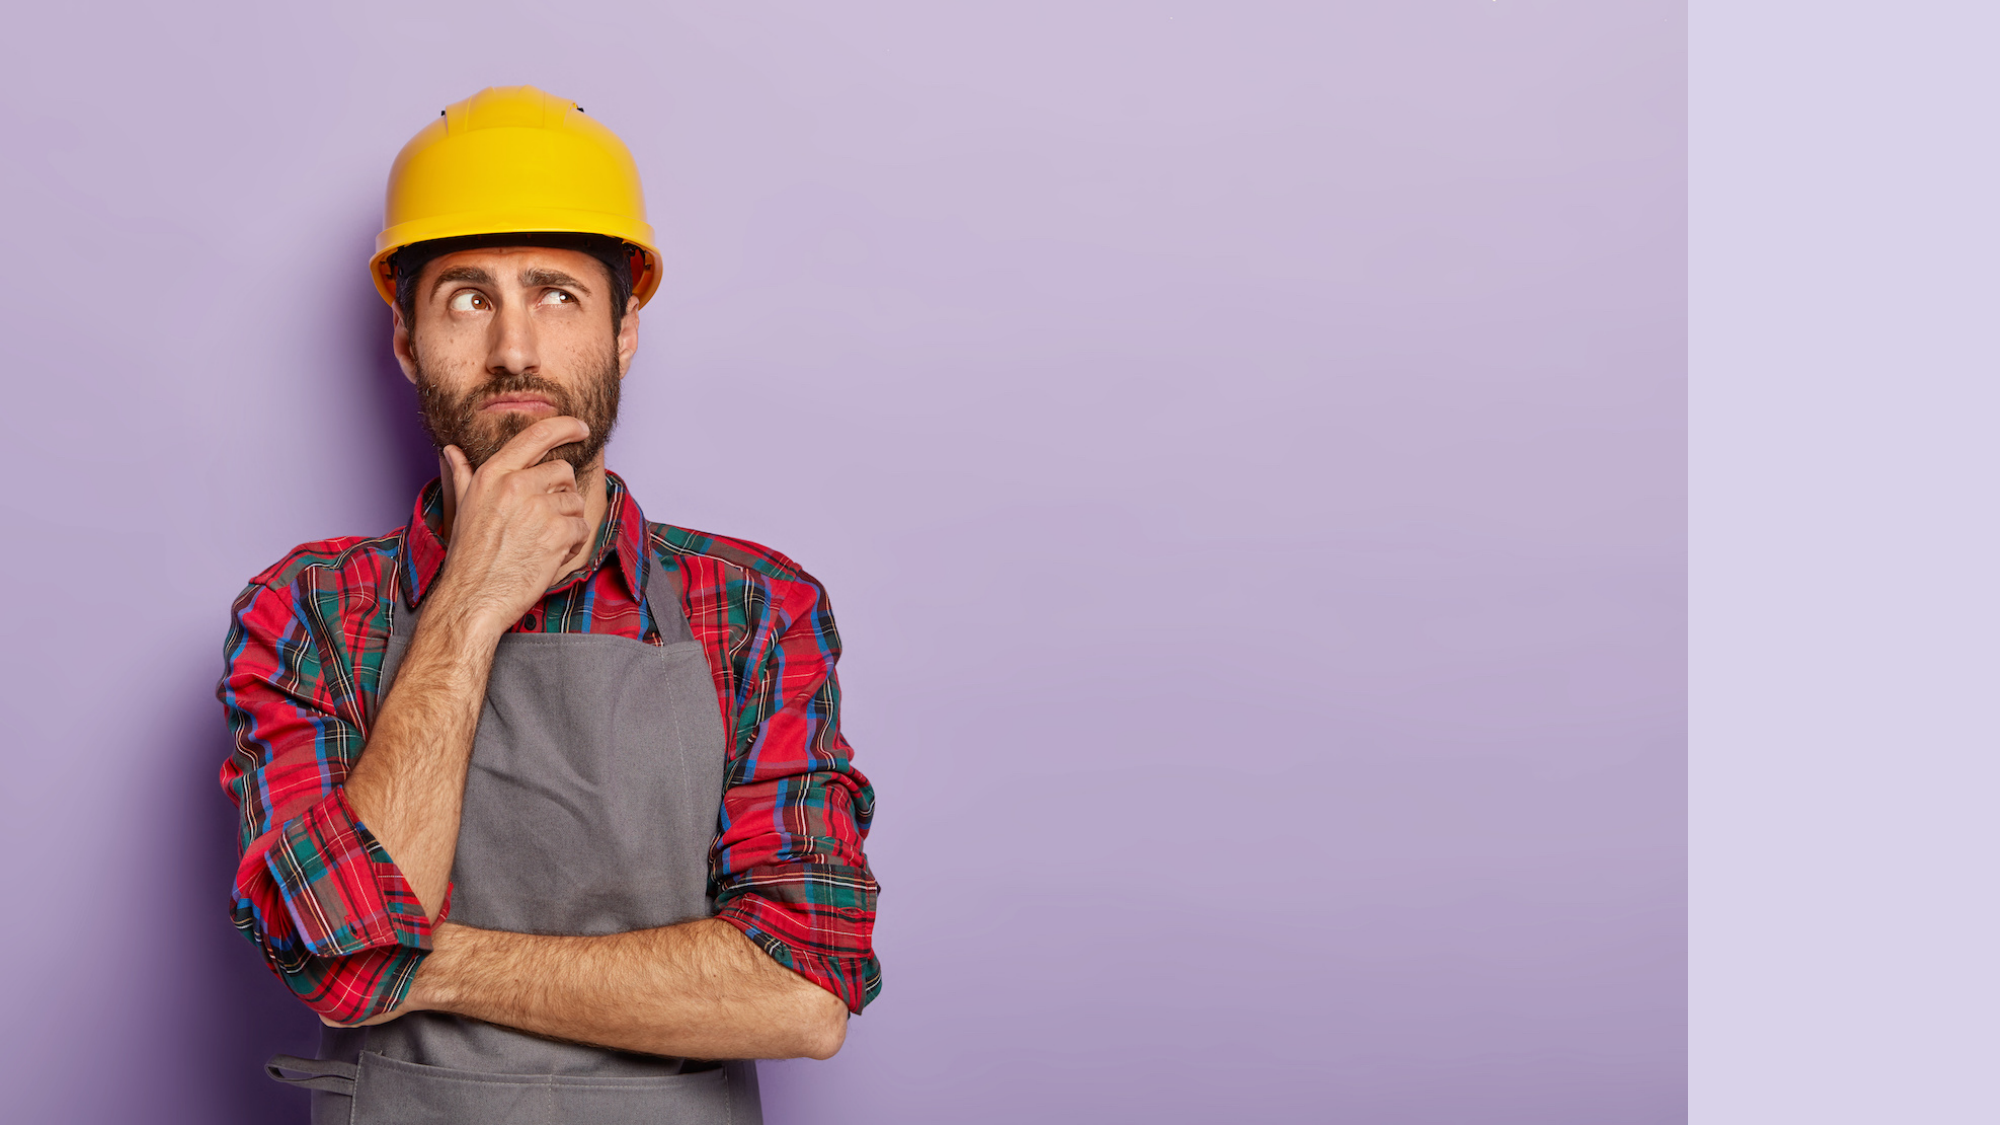

Objectifs et enjeux
Fluidifier le process de vente
Automatiser l’intégration des devis en facturation
Opérabilité de la solution